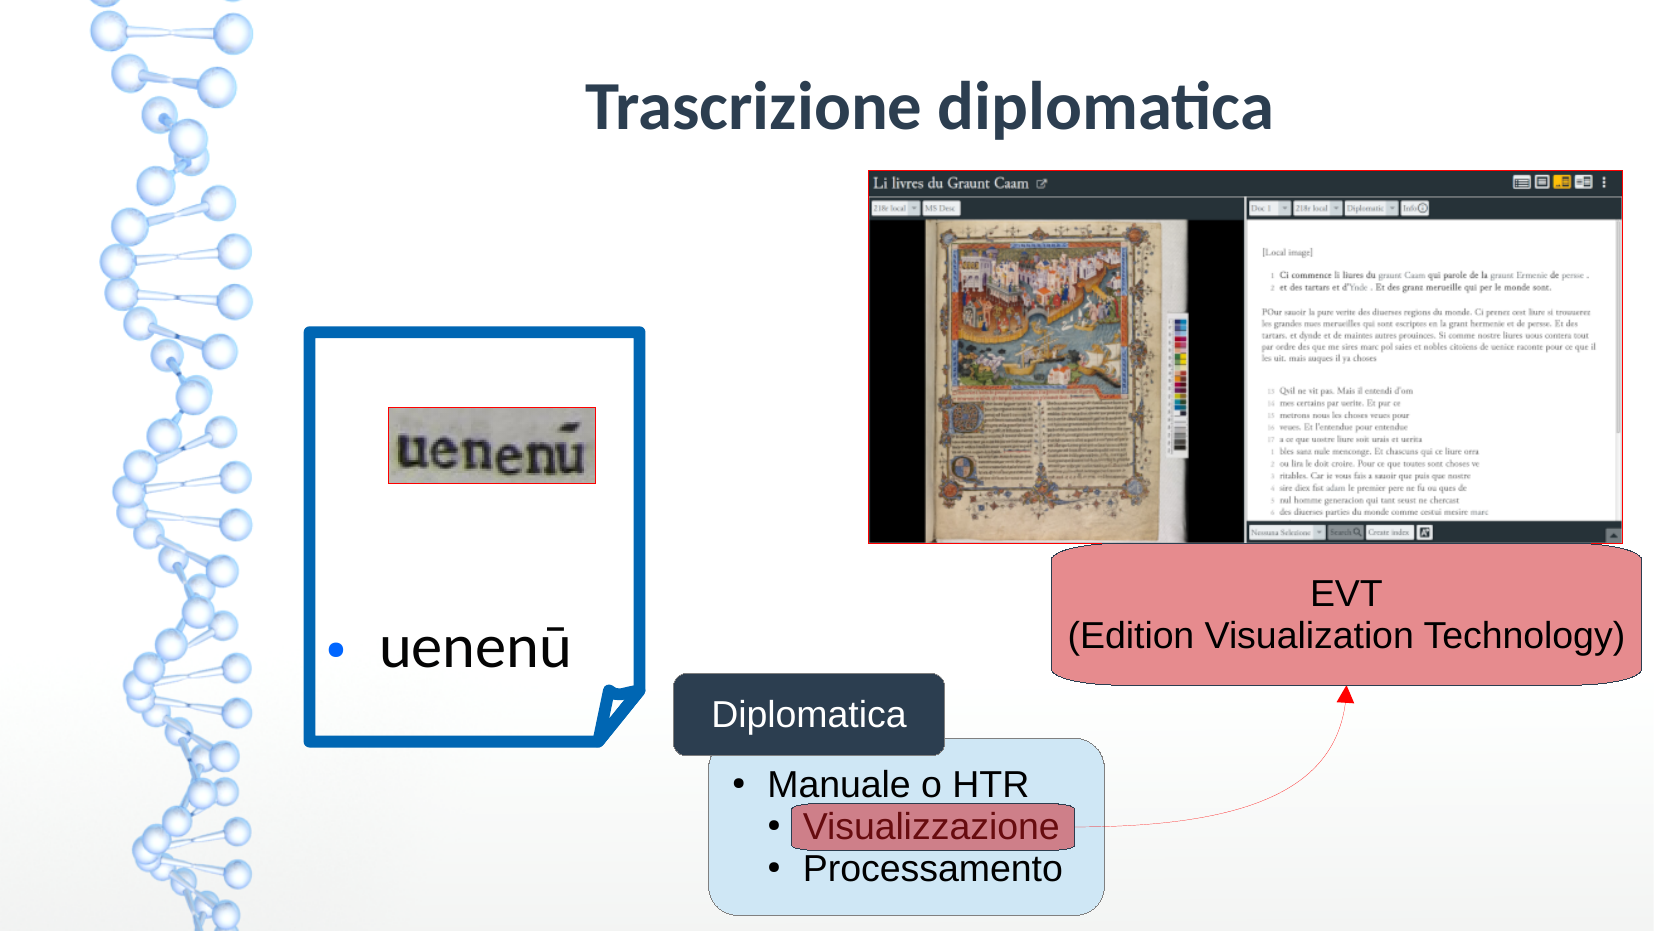

# Trascrizione diplomatica
EVT
(Edition Visualization Technology)
uenenū
Diplomatica
Manuale o HTR
Visualizzazione
Processamento